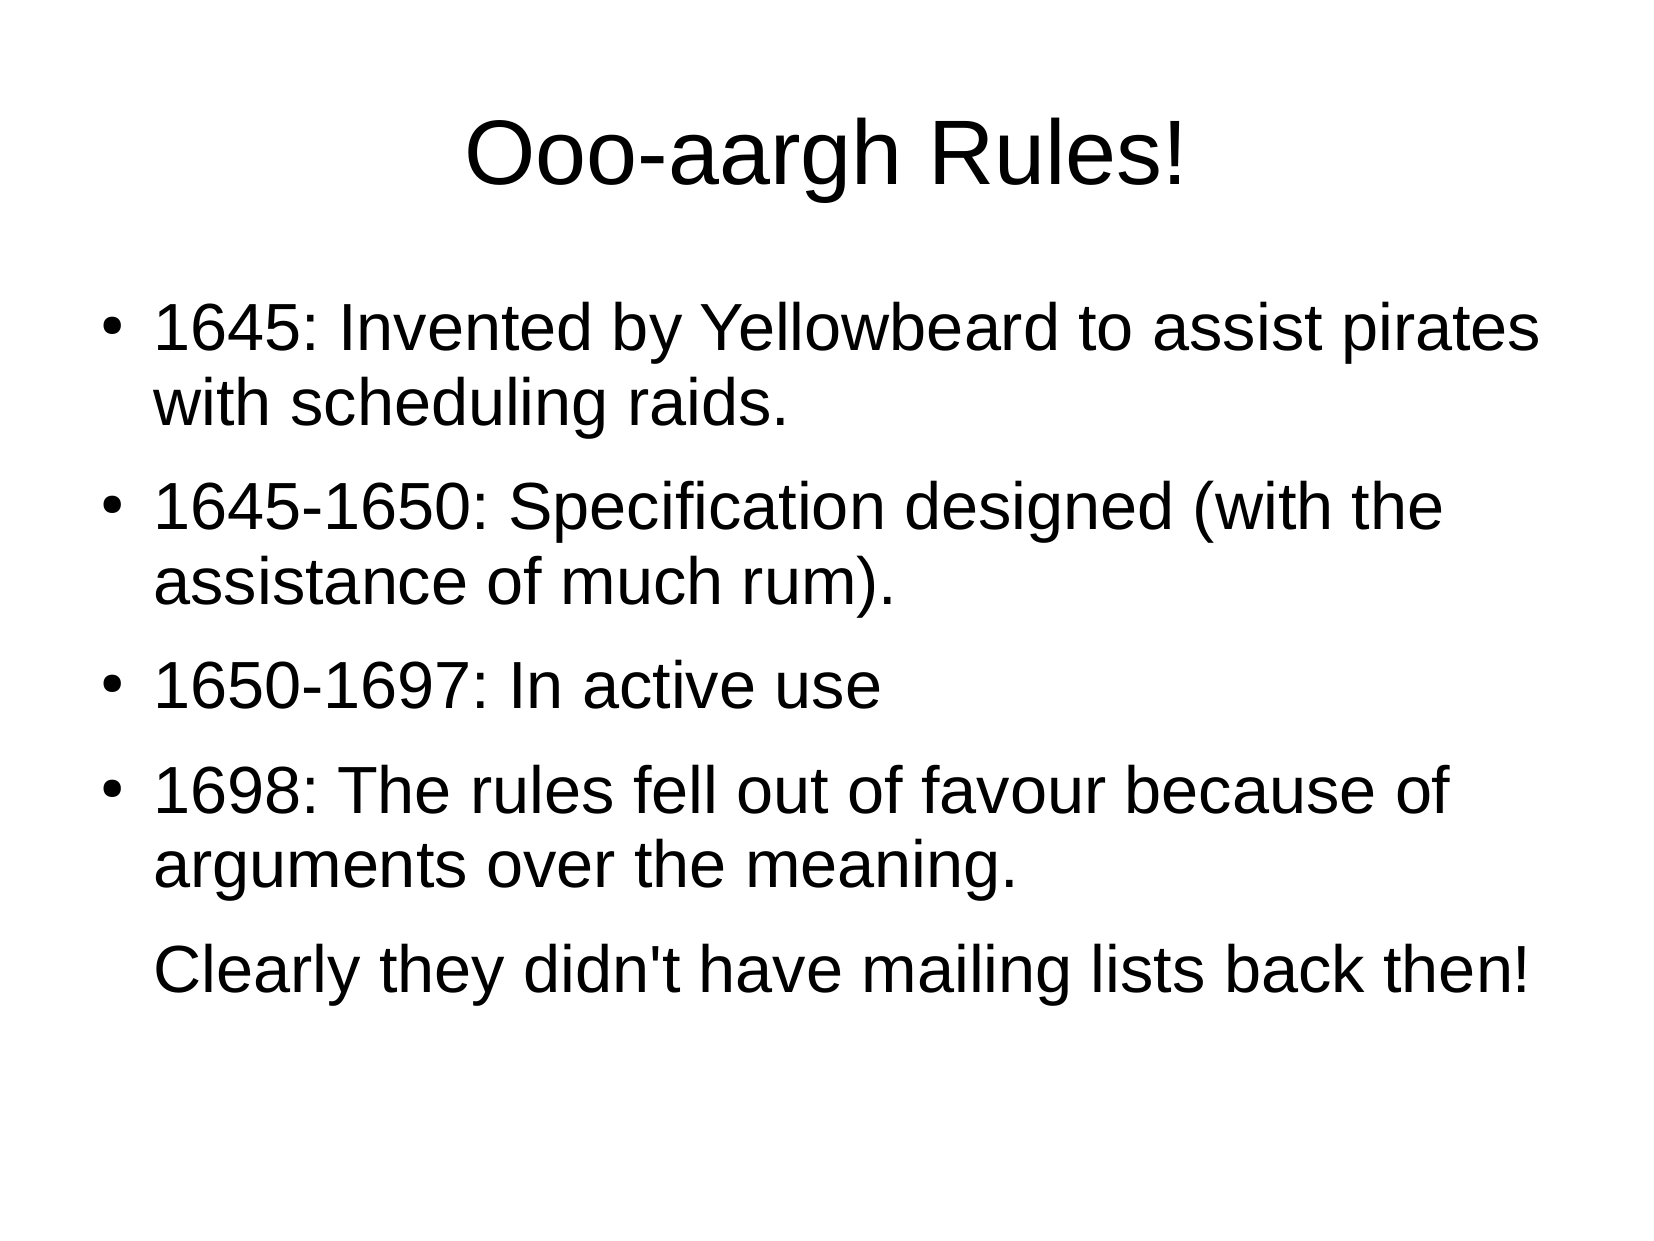

# Ooo-aargh Rules!
1645: Invented by Yellowbeard to assist pirates with scheduling raids.
1645-1650: Specification designed (with the assistance of much rum).
1650-1697: In active use
1698: The rules fell out of favour because of arguments over the meaning.
Clearly they didn't have mailing lists back then!